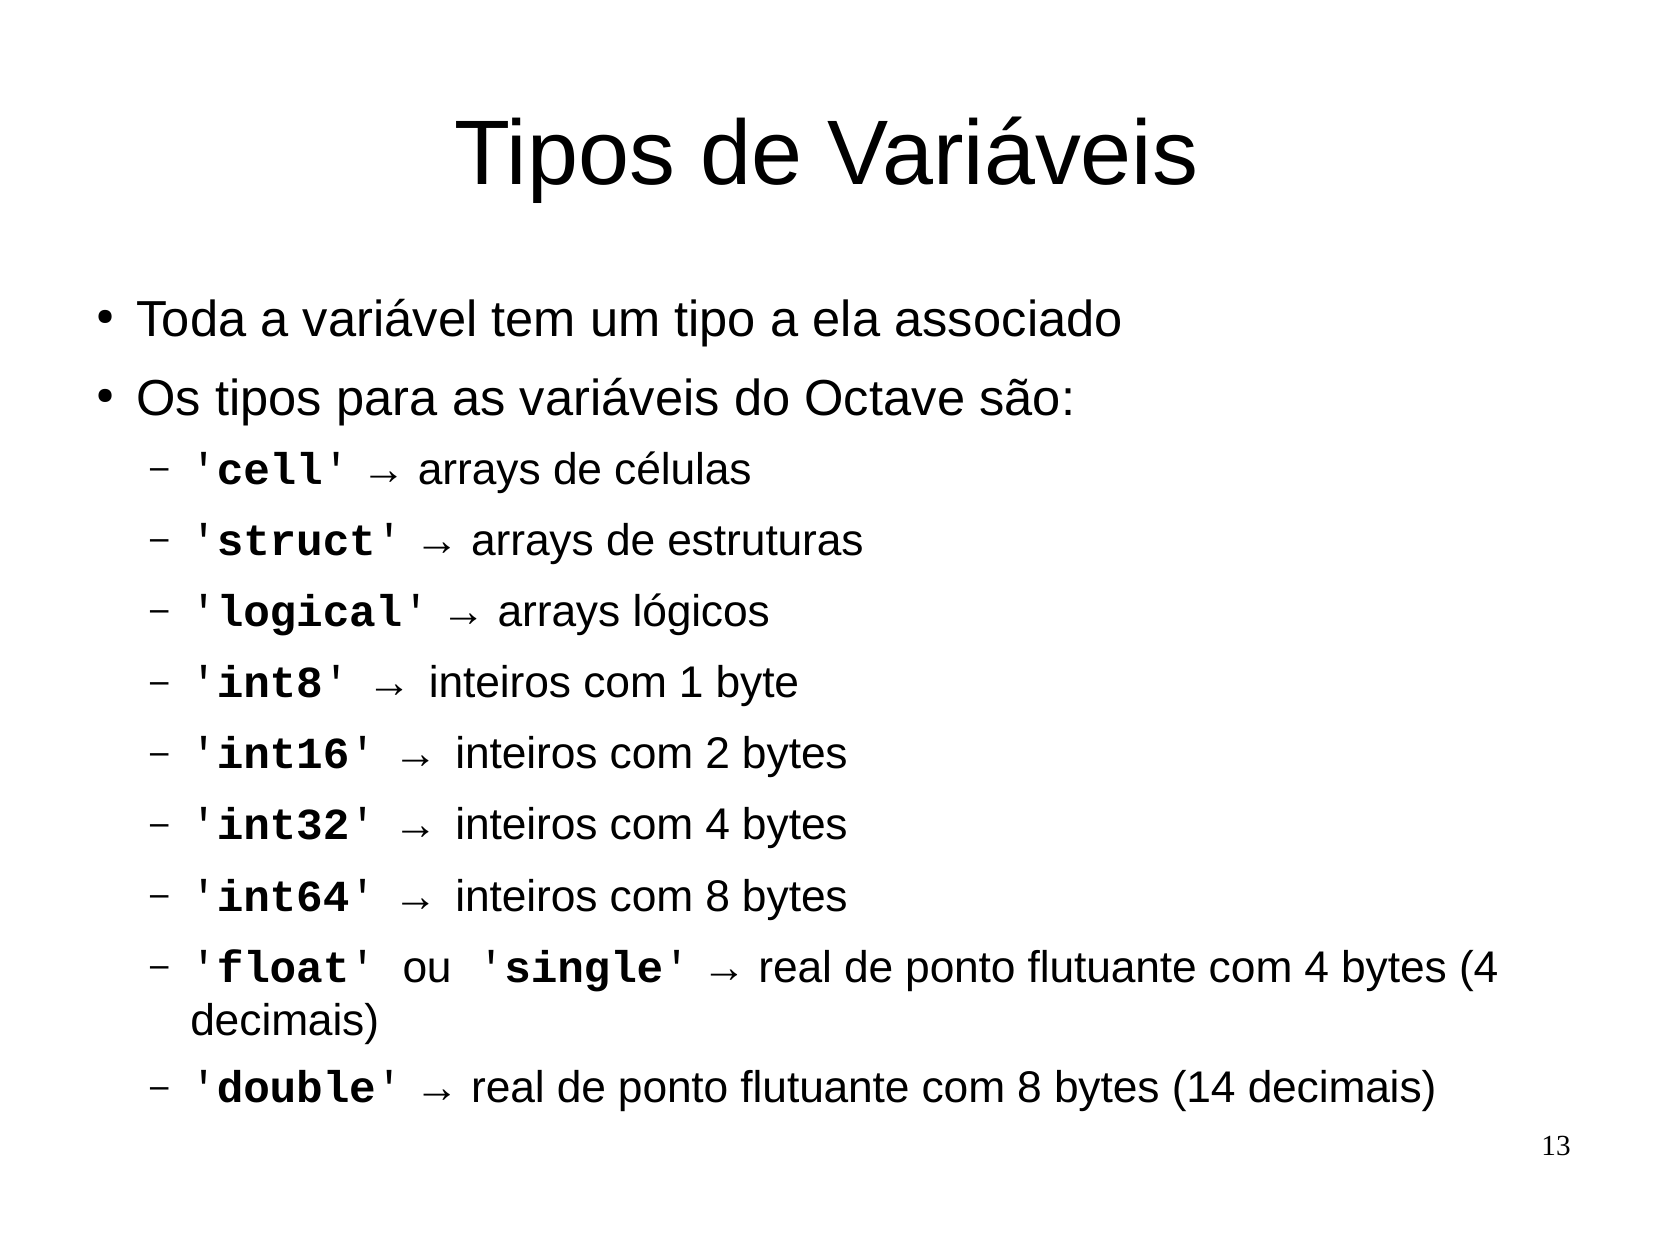

# Tipos de Variáveis
Toda a variável tem um tipo a ela associado
Os tipos para as variáveis do Octave são:
'cell' → arrays de células
'struct' → arrays de estruturas
'logical' → arrays lógicos
'int8' → inteiros com 1 byte
'int16' → inteiros com 2 bytes
'int32' → inteiros com 4 bytes
'int64' → inteiros com 8 bytes
'float' ou 'single' → real de ponto flutuante com 4 bytes (4 decimais)
'double' → real de ponto flutuante com 8 bytes (14 decimais)
13